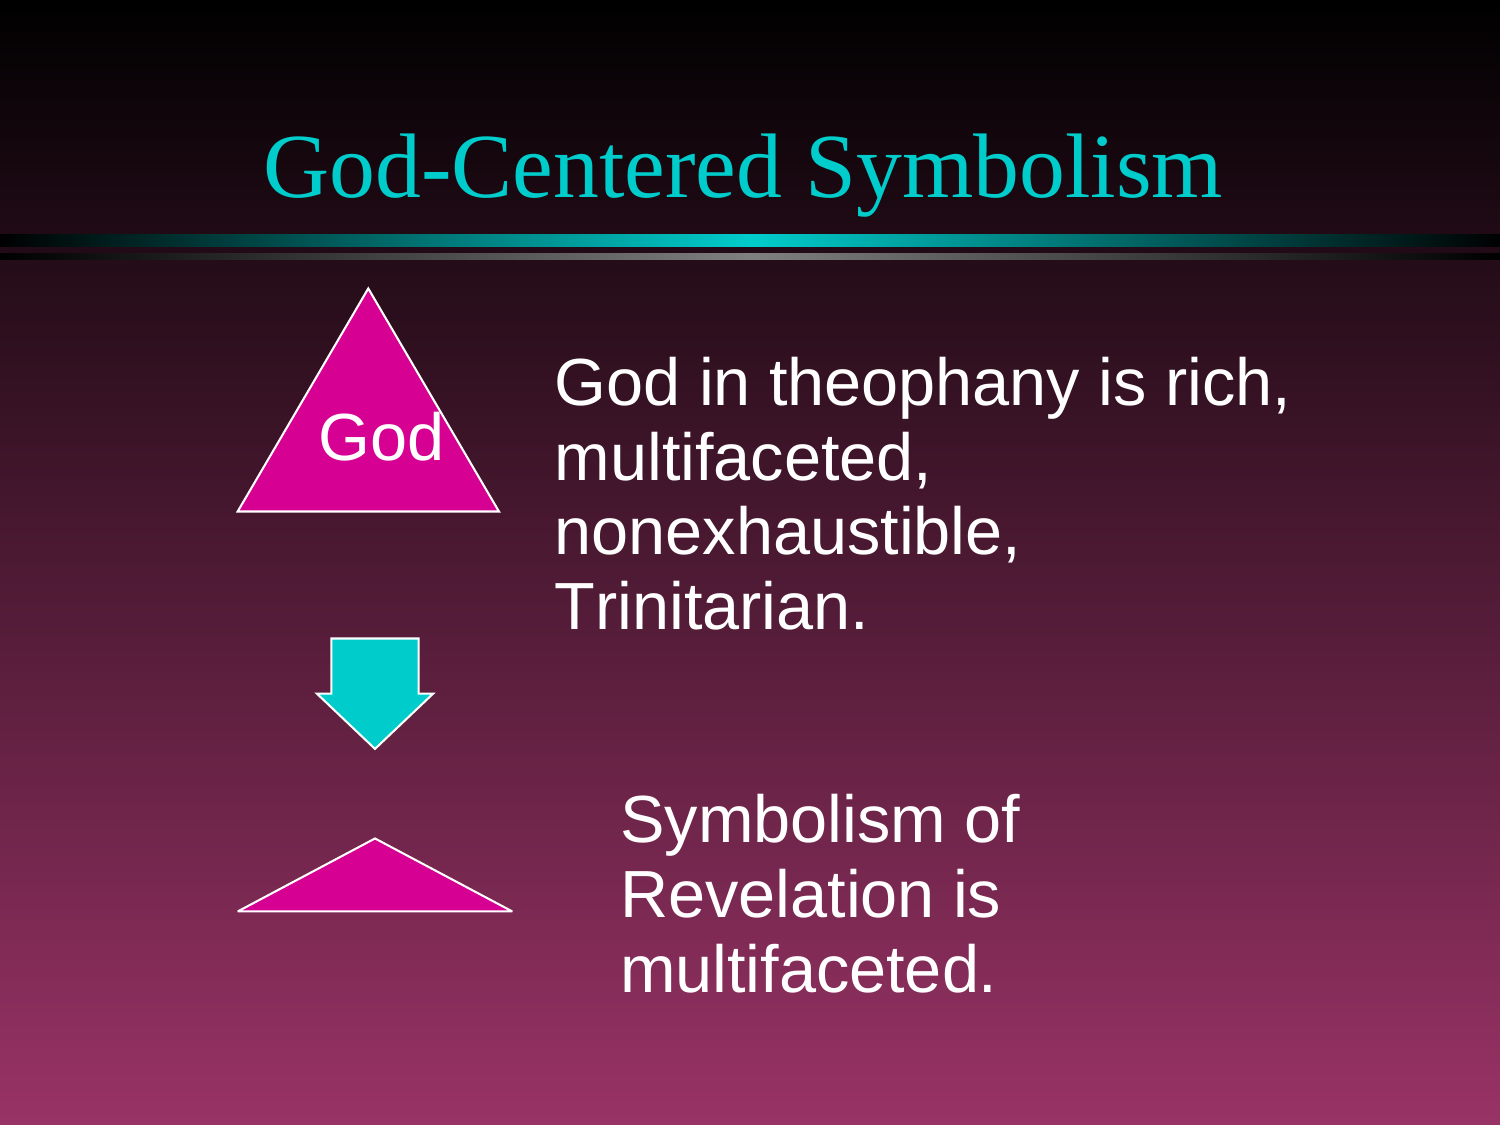

# God-Centered Symbolism
God
God in theophany is rich, multifaceted, nonexhaustible, Trinitarian.
Symbolism of Revelation is multifaceted.